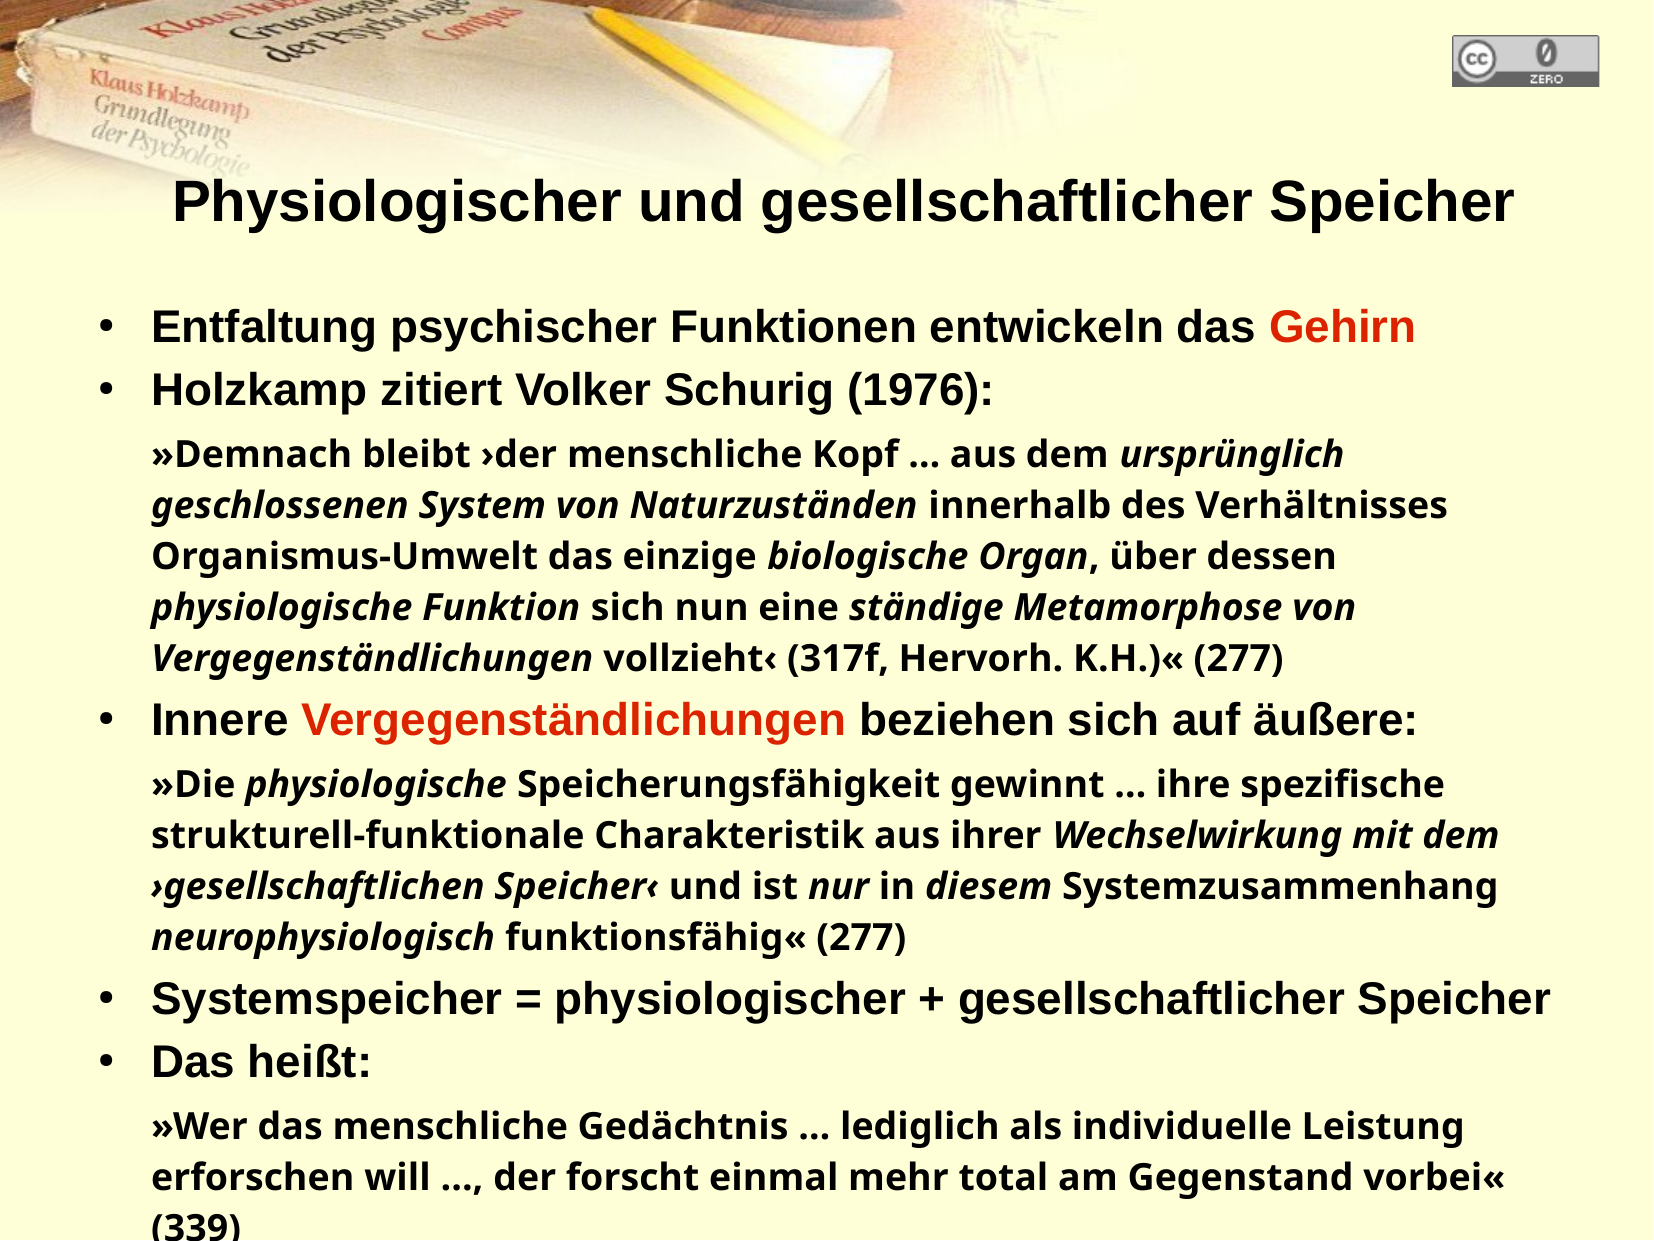

# Physiologischer und gesellschaftlicher Speicher
Entfaltung psychischer Funktionen entwickeln das Gehirn
Holzkamp zitiert Volker Schurig (1976):
»Demnach bleibt ›der menschliche Kopf … aus dem ursprünglich geschlossenen System von Naturzuständen innerhalb des Verhältnisses Organismus-Umwelt das einzige biologische Organ, über dessen physiologische Funktion sich nun eine ständige Metamorphose von Vergegenständlichungen vollzieht‹ (317f, Hervorh. K.H.)« (277)
Innere Vergegenständlichungen beziehen sich auf äußere:
»Die physiologische Speicherungsfähigkeit gewinnt … ihre spezifische strukturell-funktionale Charakteristik aus ihrer Wechselwirkung mit dem ›gesellschaftlichen Speicher‹ und ist nur in diesem Systemzusammenhang neurophysiologisch funktionsfähig« (277)
Systemspeicher = physiologischer + gesellschaftlicher Speicher
Das heißt:
»Wer das menschliche Gedächtnis … lediglich als individuelle Leistung erforschen will ..., der forscht einmal mehr total am Gegenstand vorbei« (339)